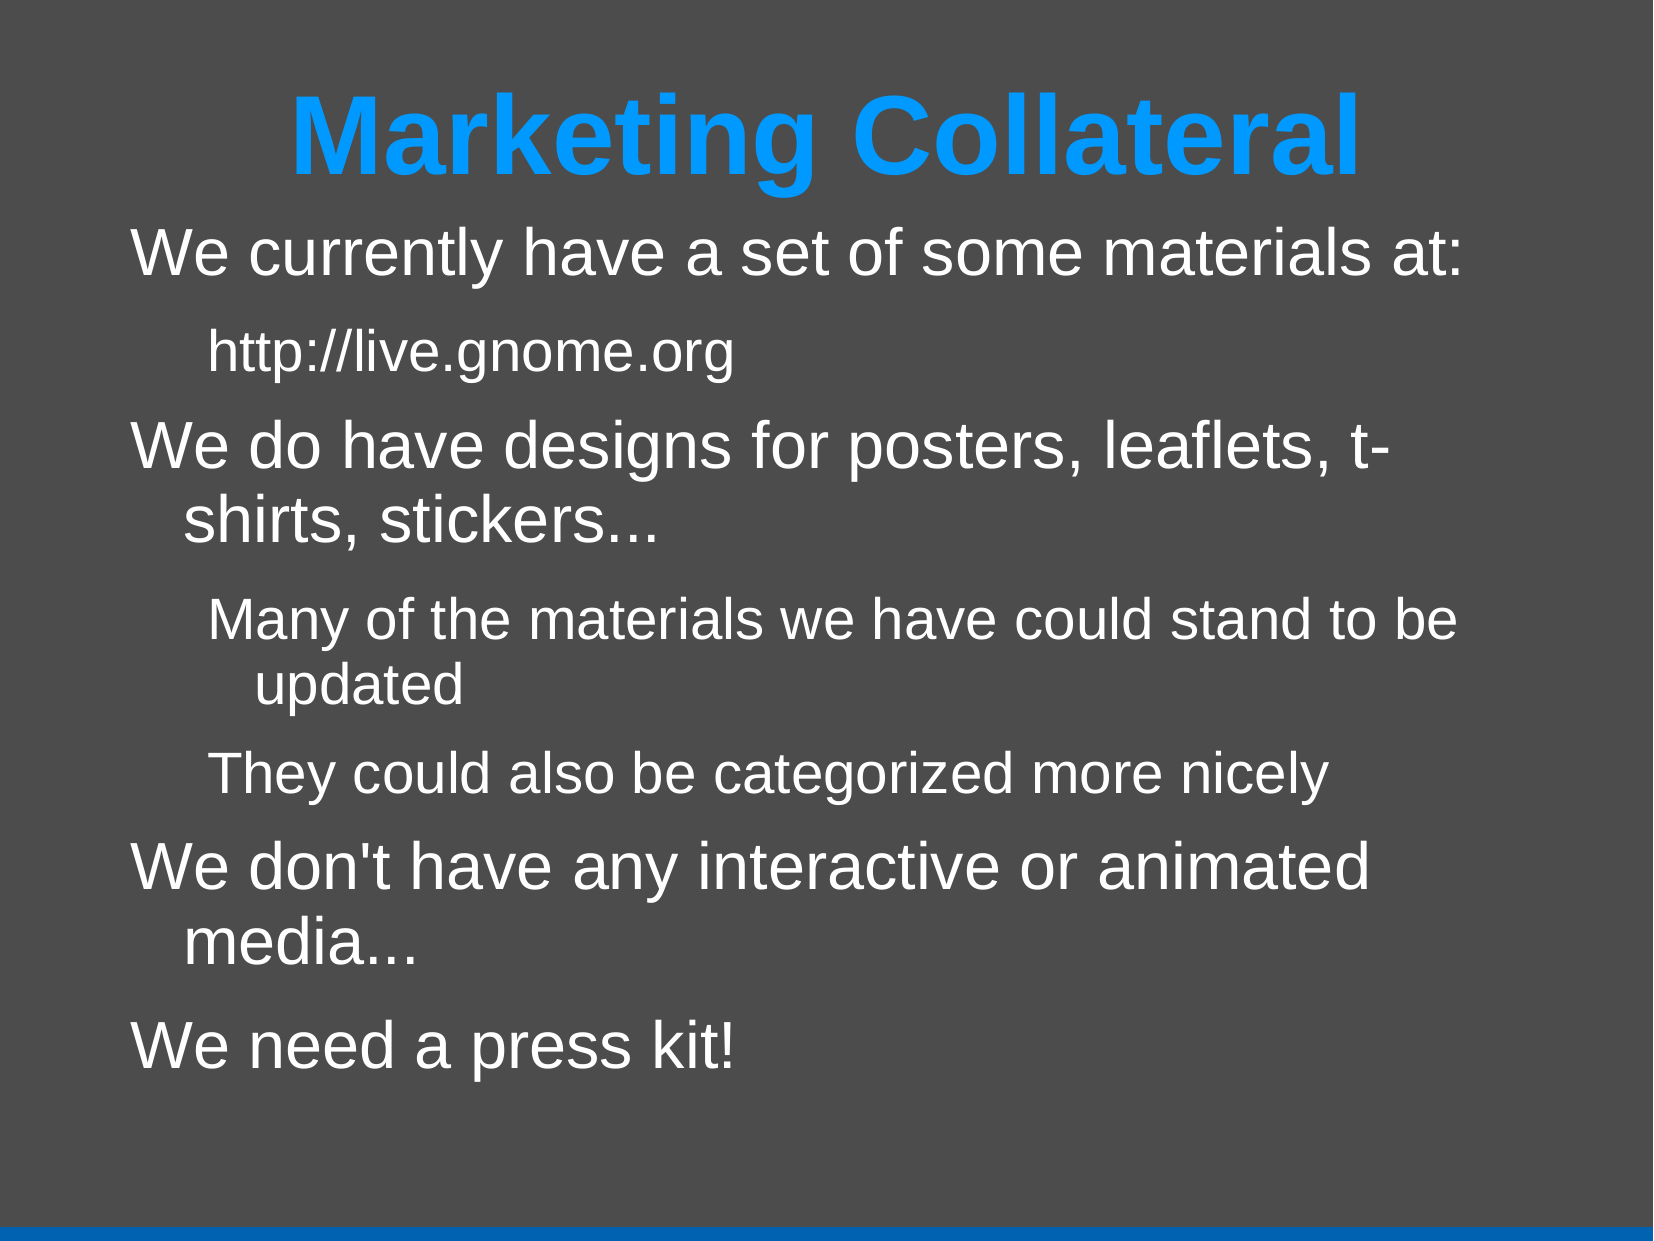

# Marketing Collateral
We currently have a set of some materials at:
http://live.gnome.org
We do have designs for posters, leaflets, t-shirts, stickers...
Many of the materials we have could stand to be updated
They could also be categorized more nicely
We don't have any interactive or animated media...
We need a press kit!